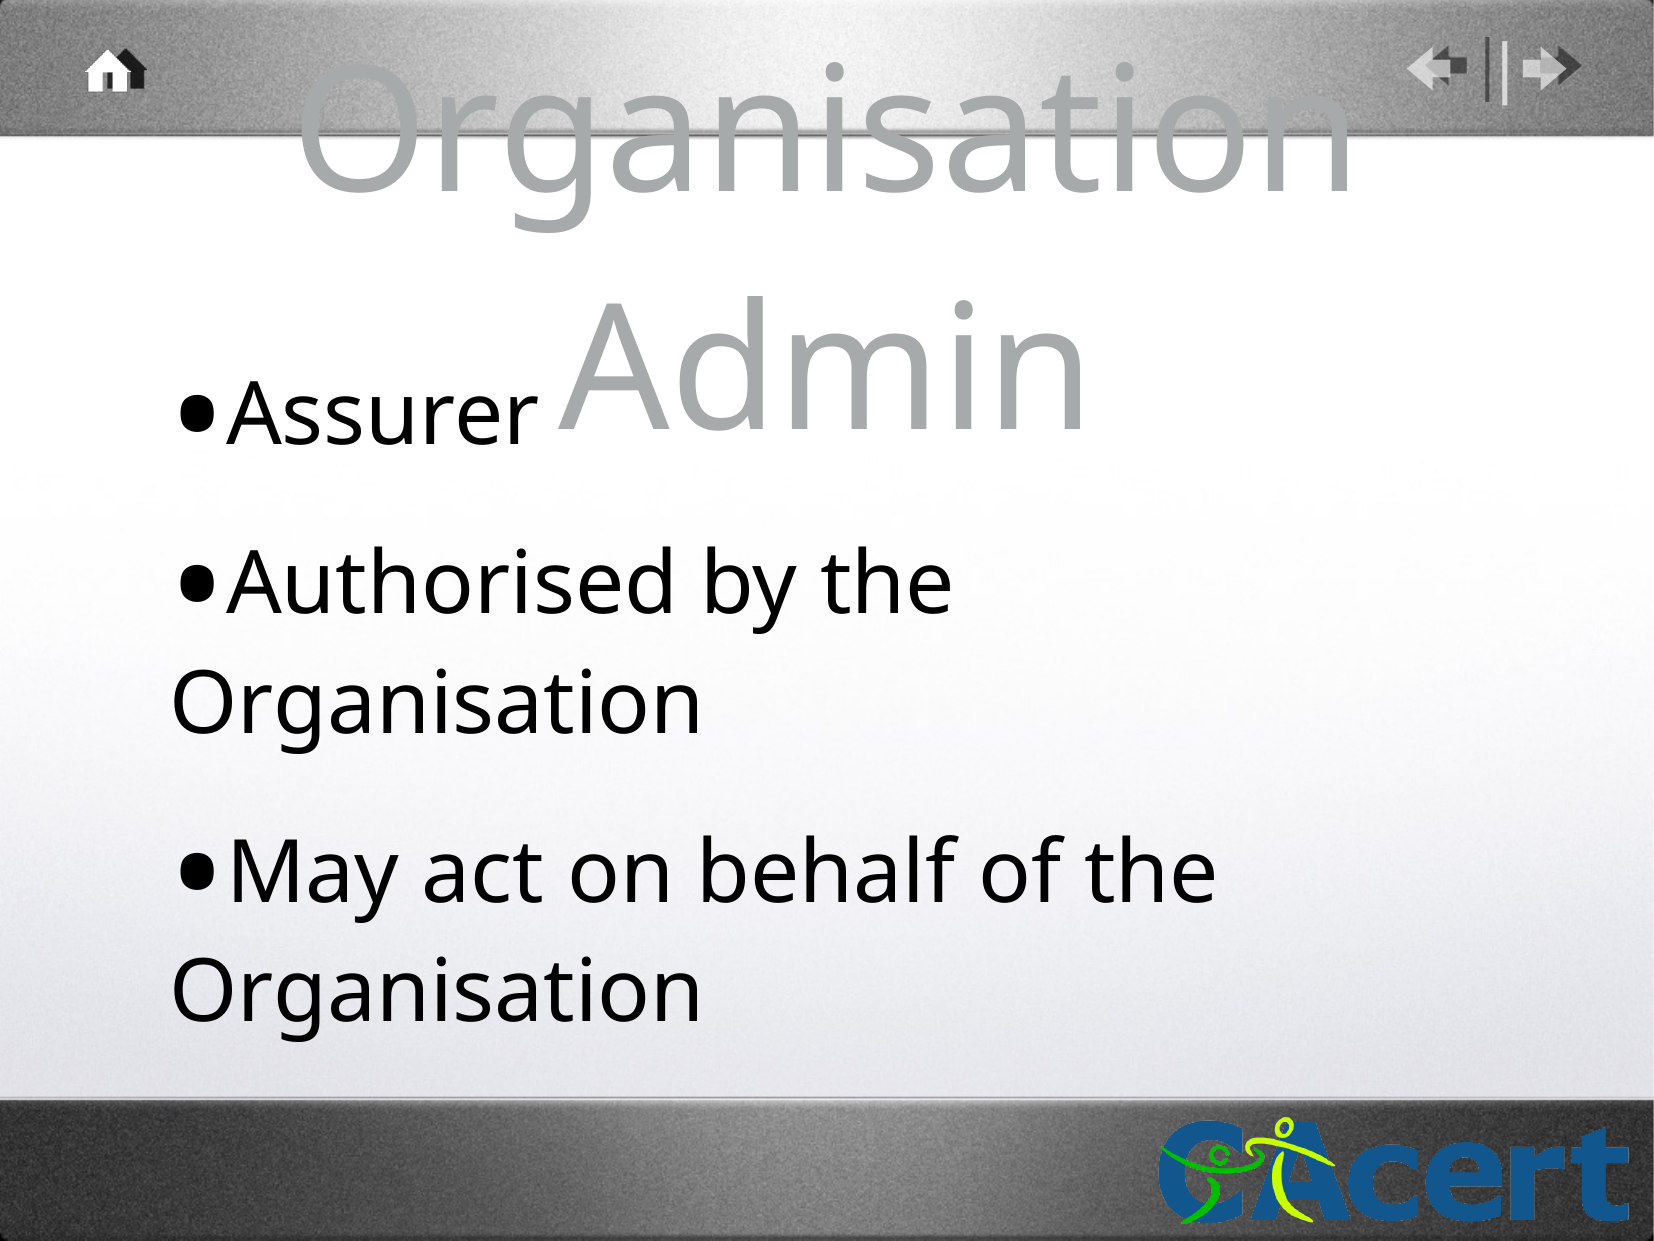

# Organisation Admin
Assurer
Authorised by the Organisation
May act on behalf of the Organisation